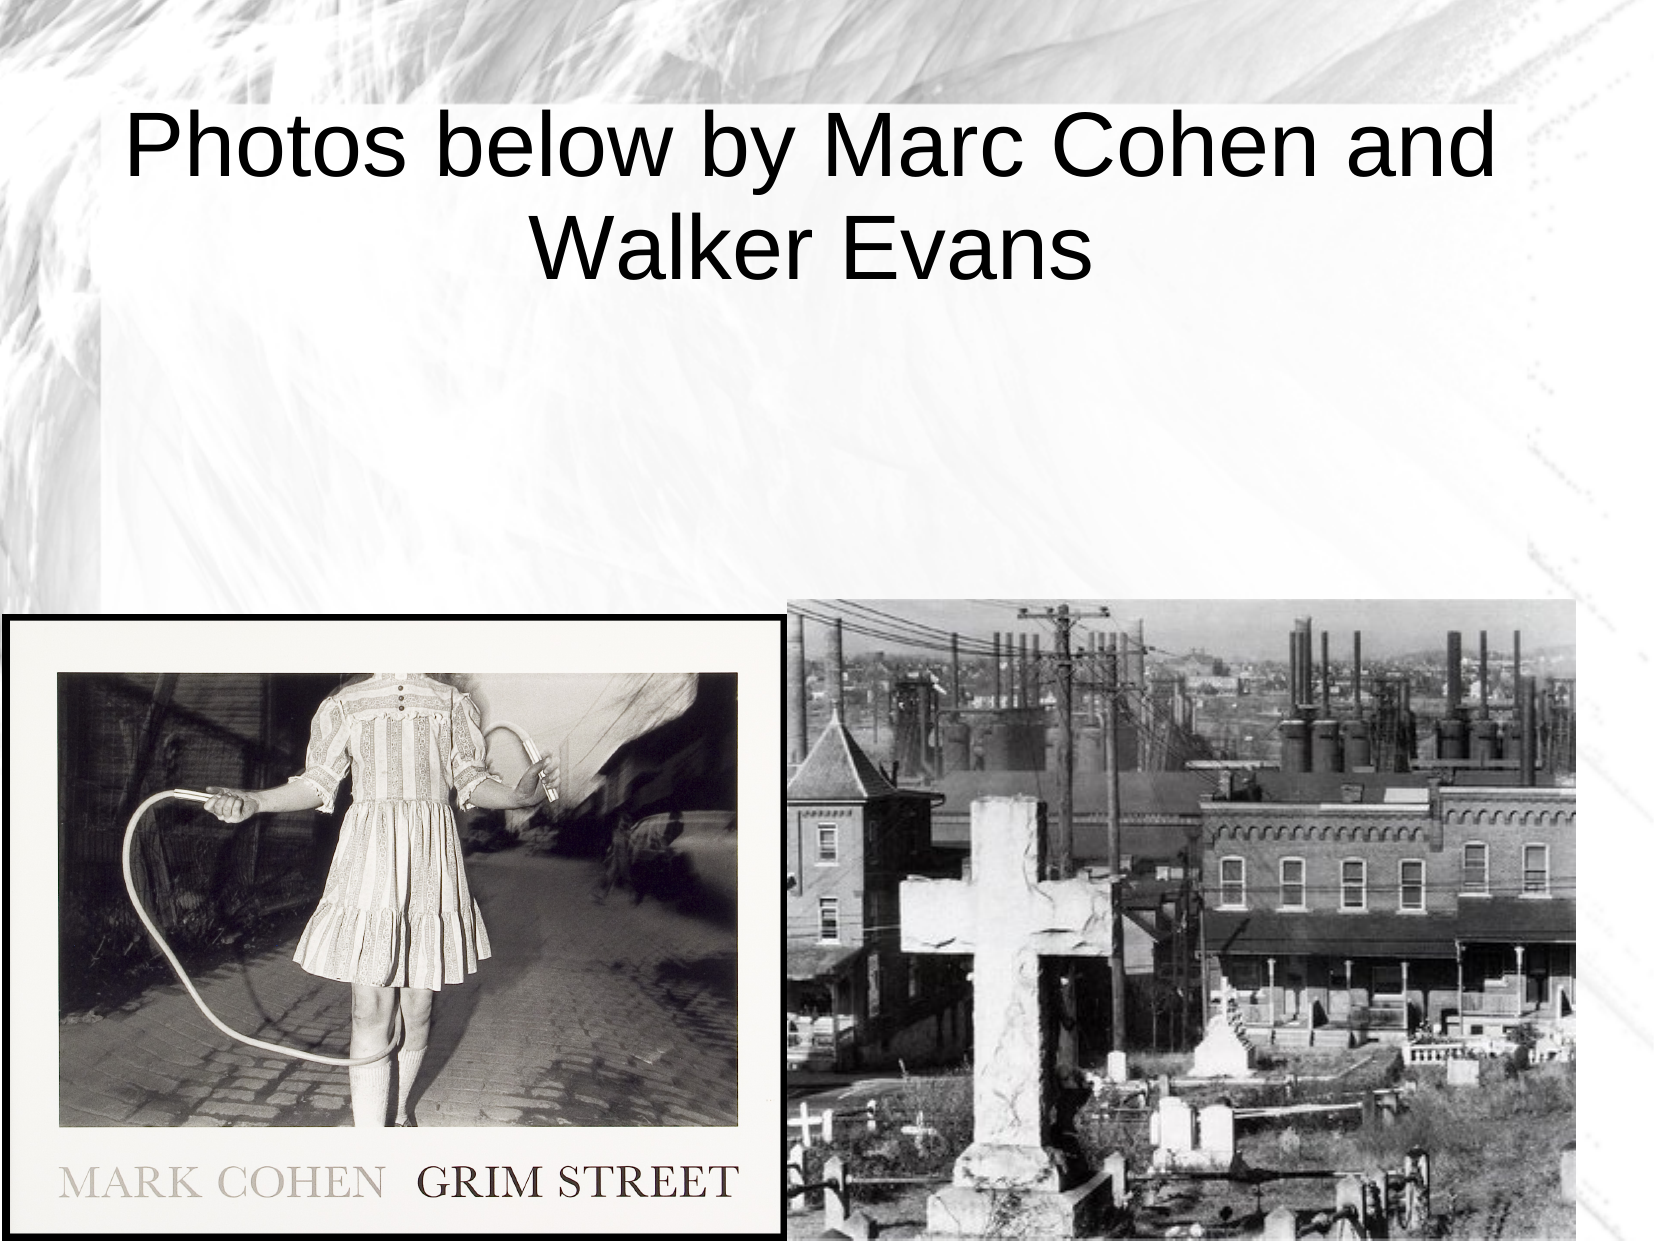

# Photos below by Marc Cohen and Walker Evans